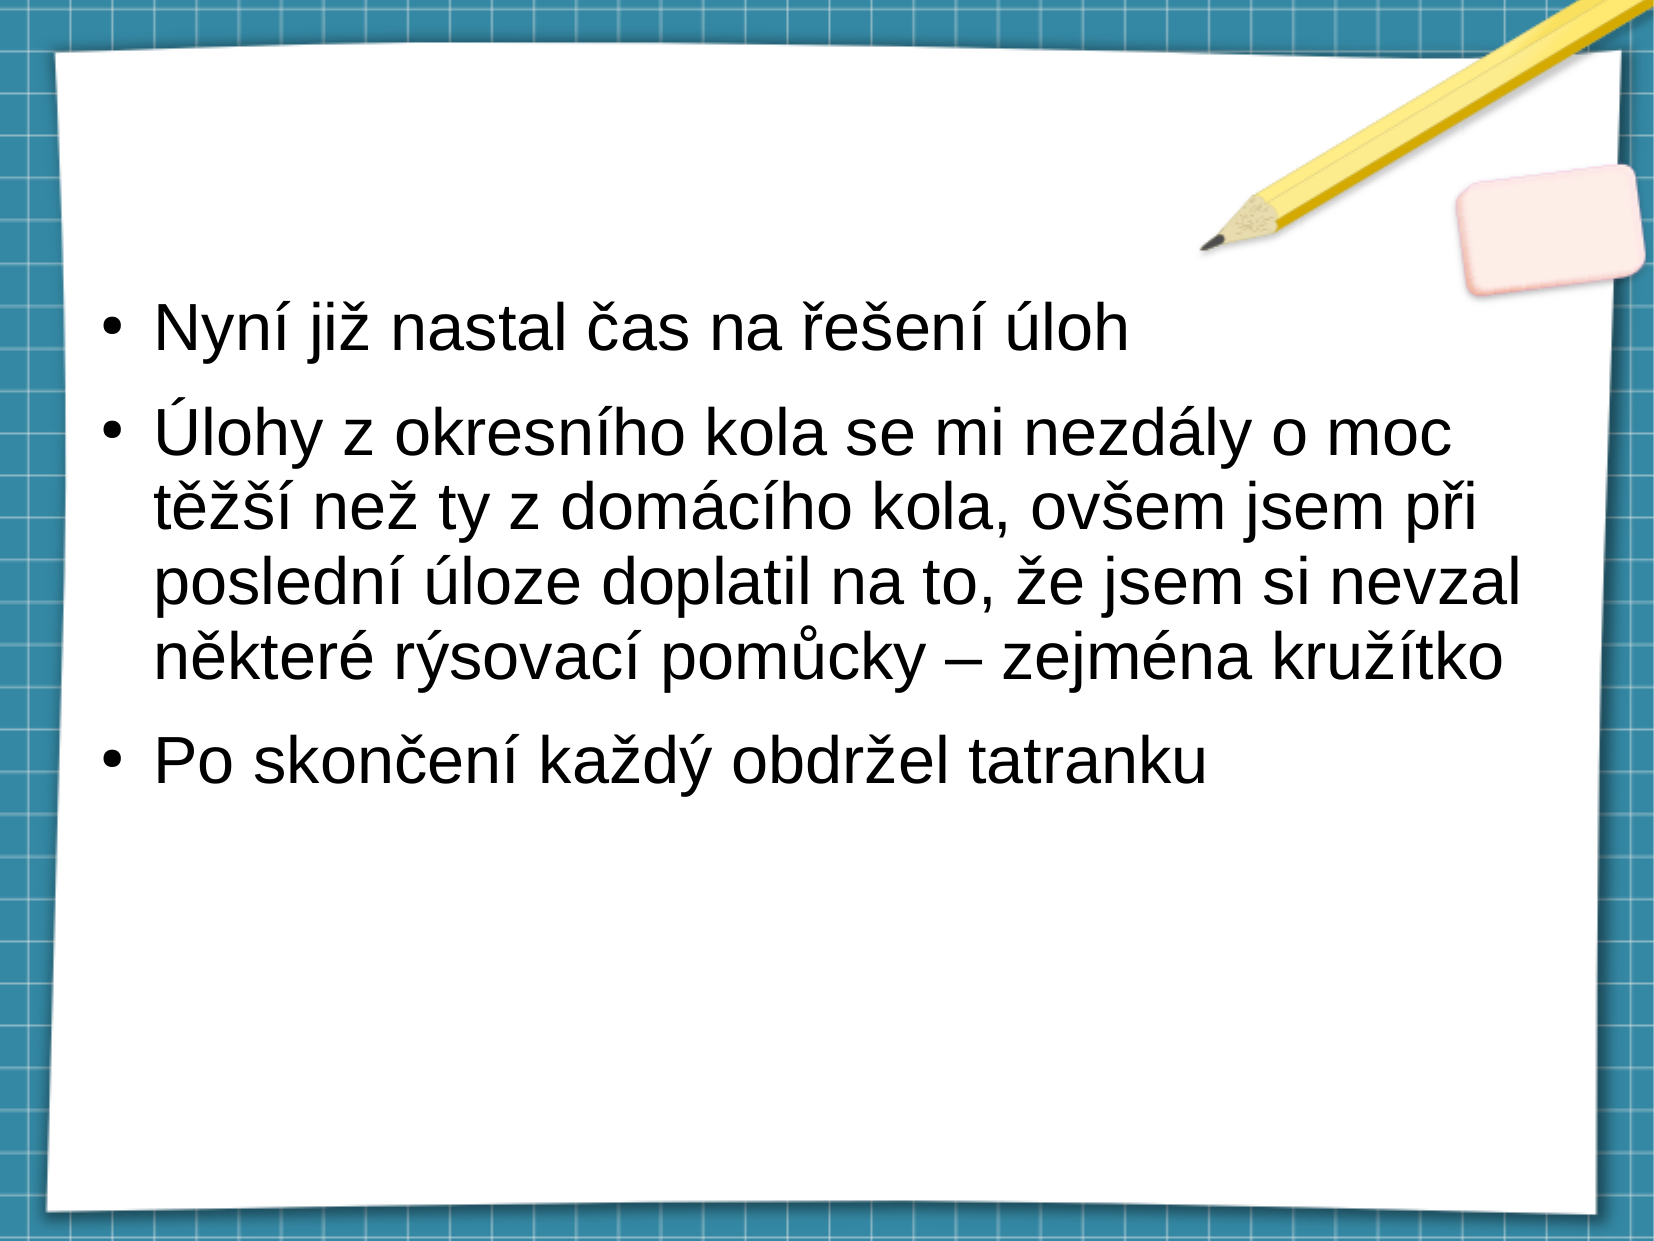

#
Nyní již nastal čas na řešení úloh
Úlohy z okresního kola se mi nezdály o moc těžší než ty z domácího kola, ovšem jsem při poslední úloze doplatil na to, že jsem si nevzal některé rýsovací pomůcky – zejména kružítko
Po skončení každý obdržel tatranku